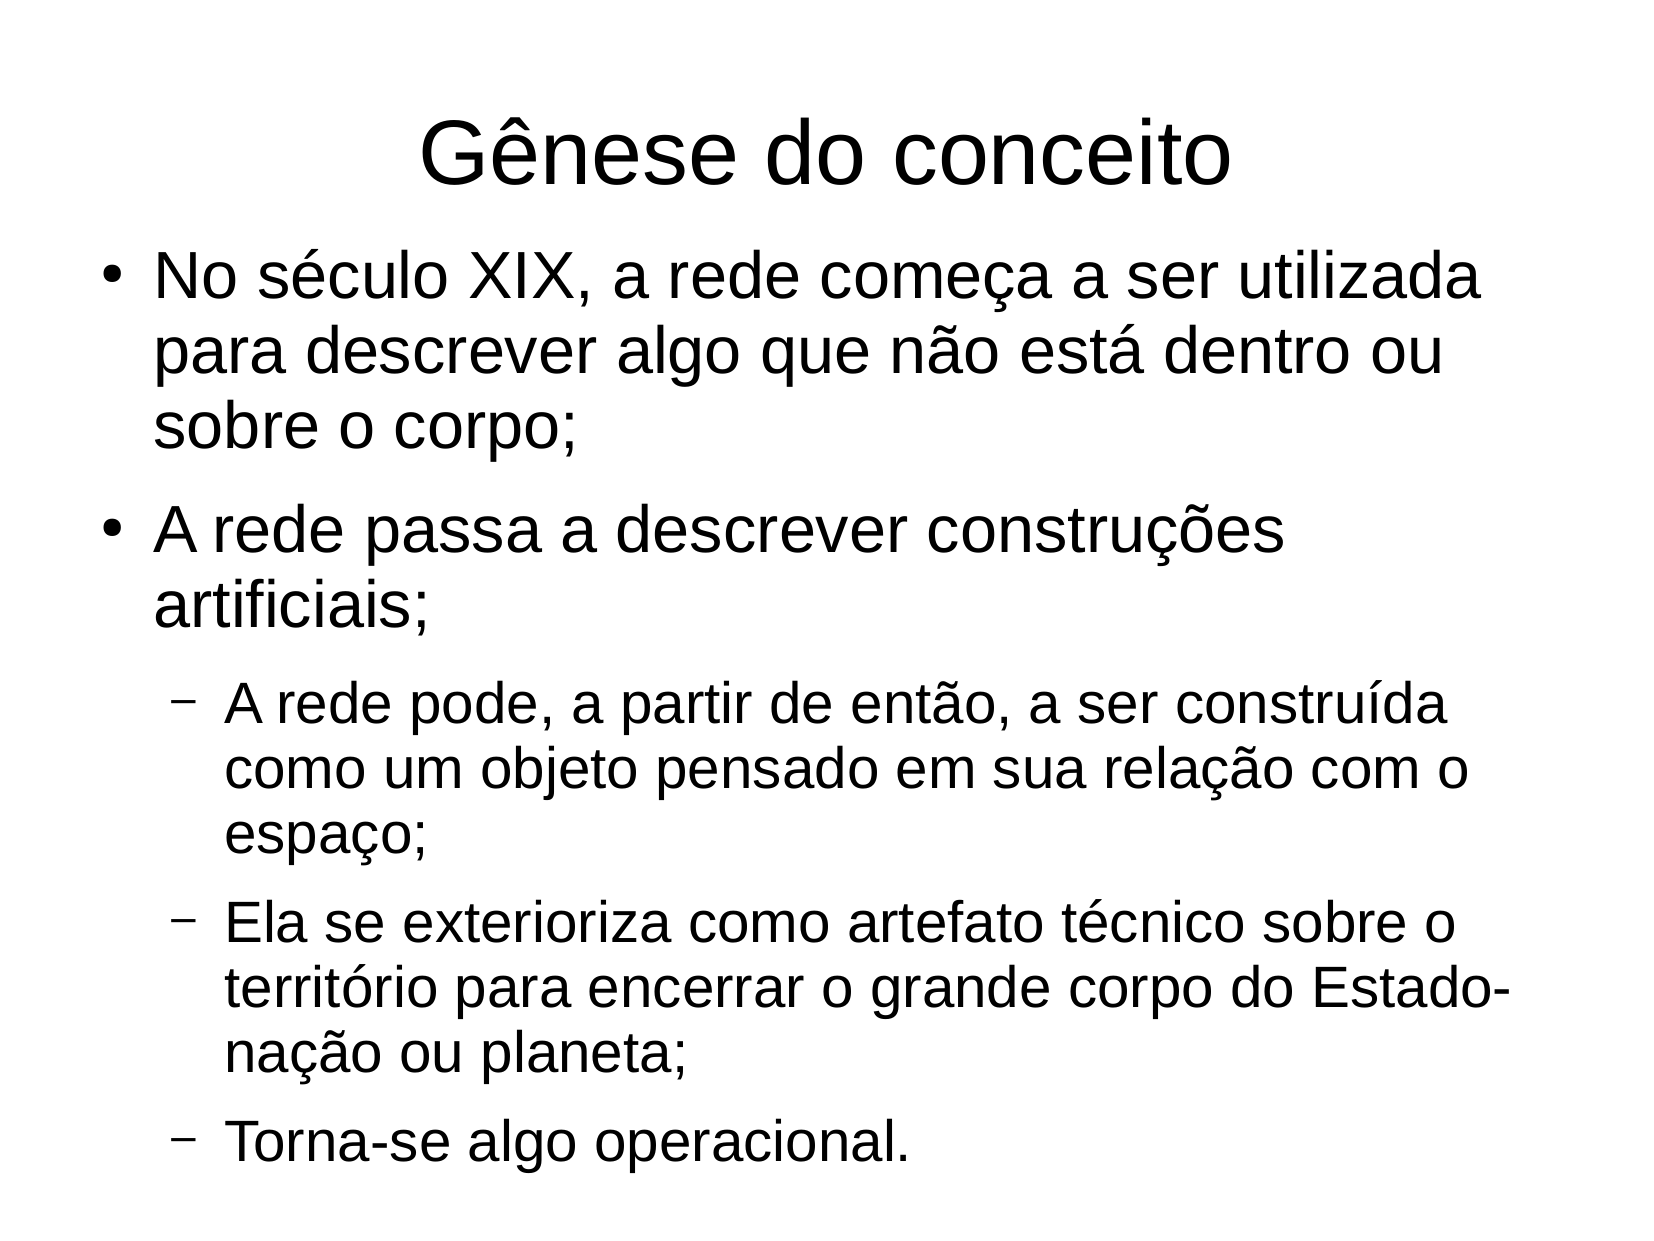

# Gênese do conceito
No século XIX, a rede começa a ser utilizada para descrever algo que não está dentro ou sobre o corpo;
A rede passa a descrever construções artificiais;
A rede pode, a partir de então, a ser construída como um objeto pensado em sua relação com o espaço;
Ela se exterioriza como artefato técnico sobre o território para encerrar o grande corpo do Estado-nação ou planeta;
Torna-se algo operacional.